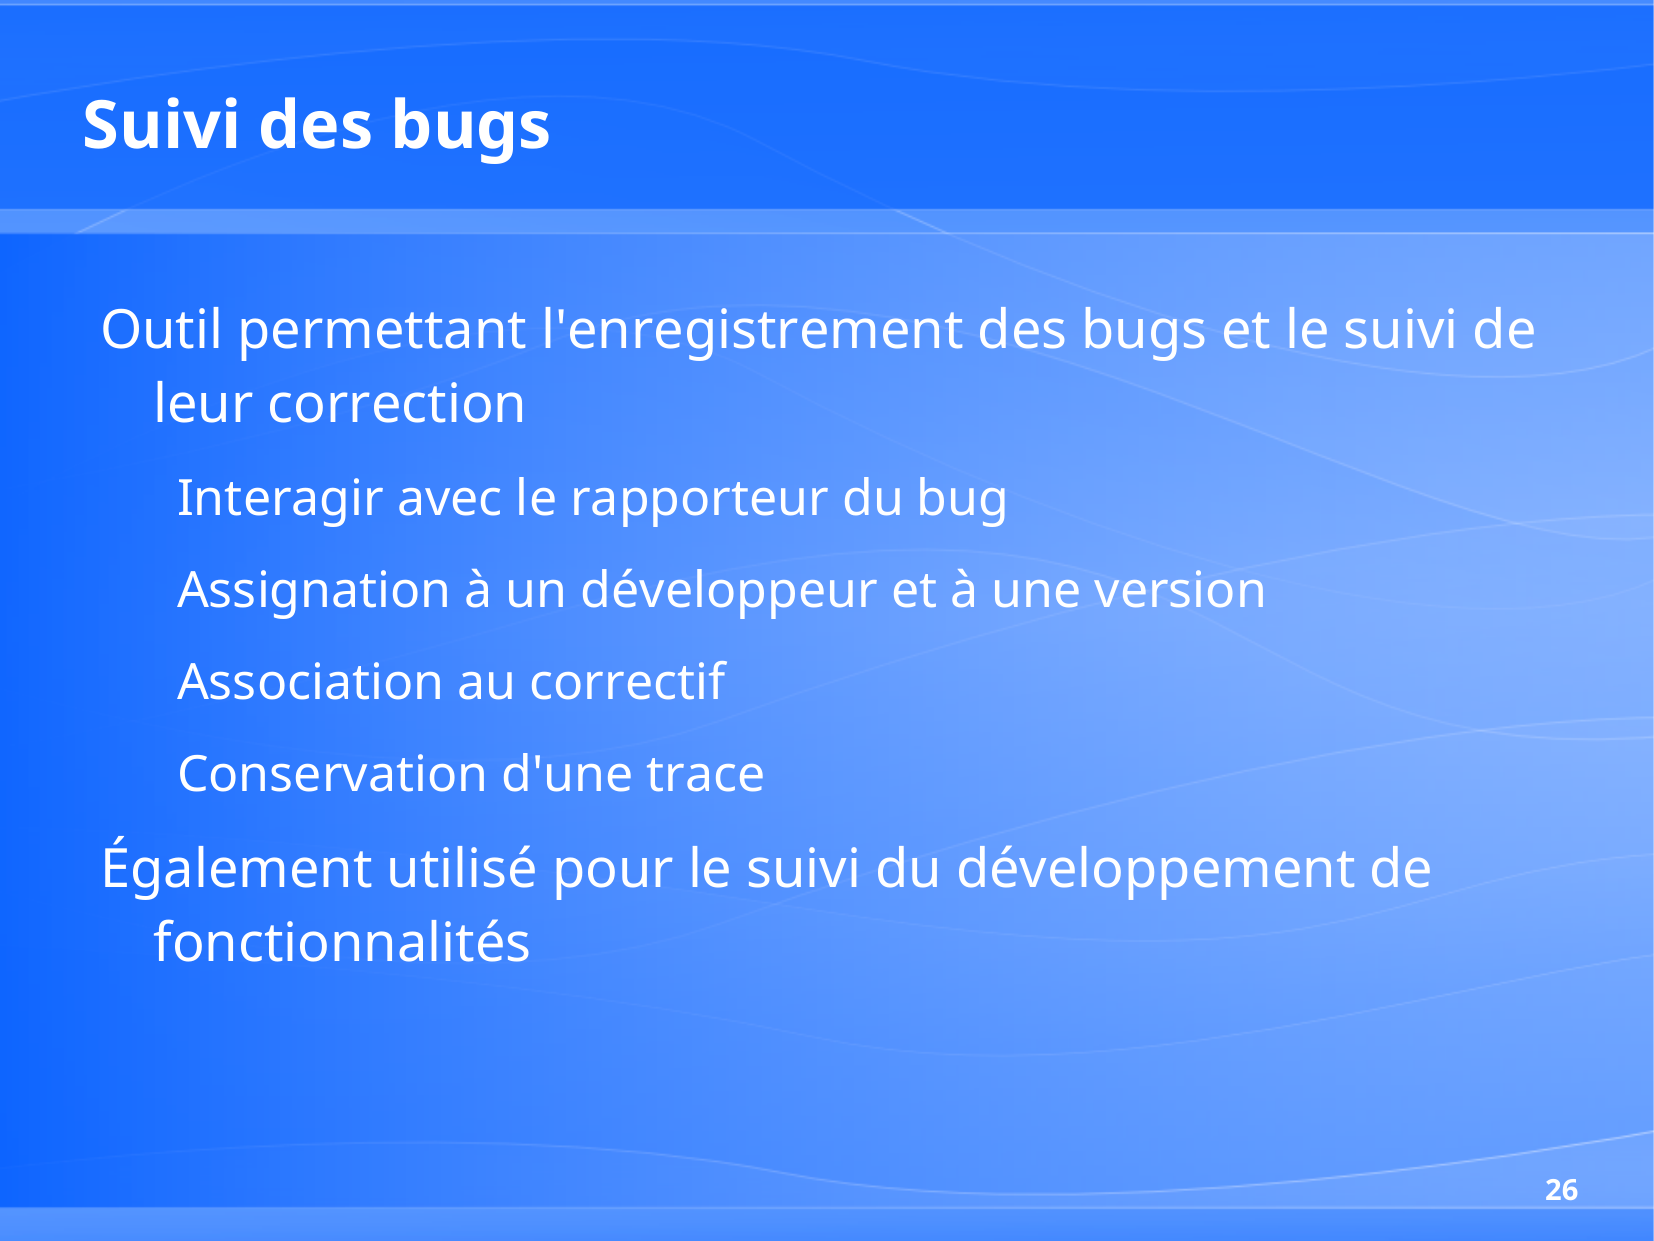

# Suivi des bugs
Outil permettant l'enregistrement des bugs et le suivi de leur correction
Interagir avec le rapporteur du bug
Assignation à un développeur et à une version
Association au correctif
Conservation d'une trace
Également utilisé pour le suivi du développement de fonctionnalités
26